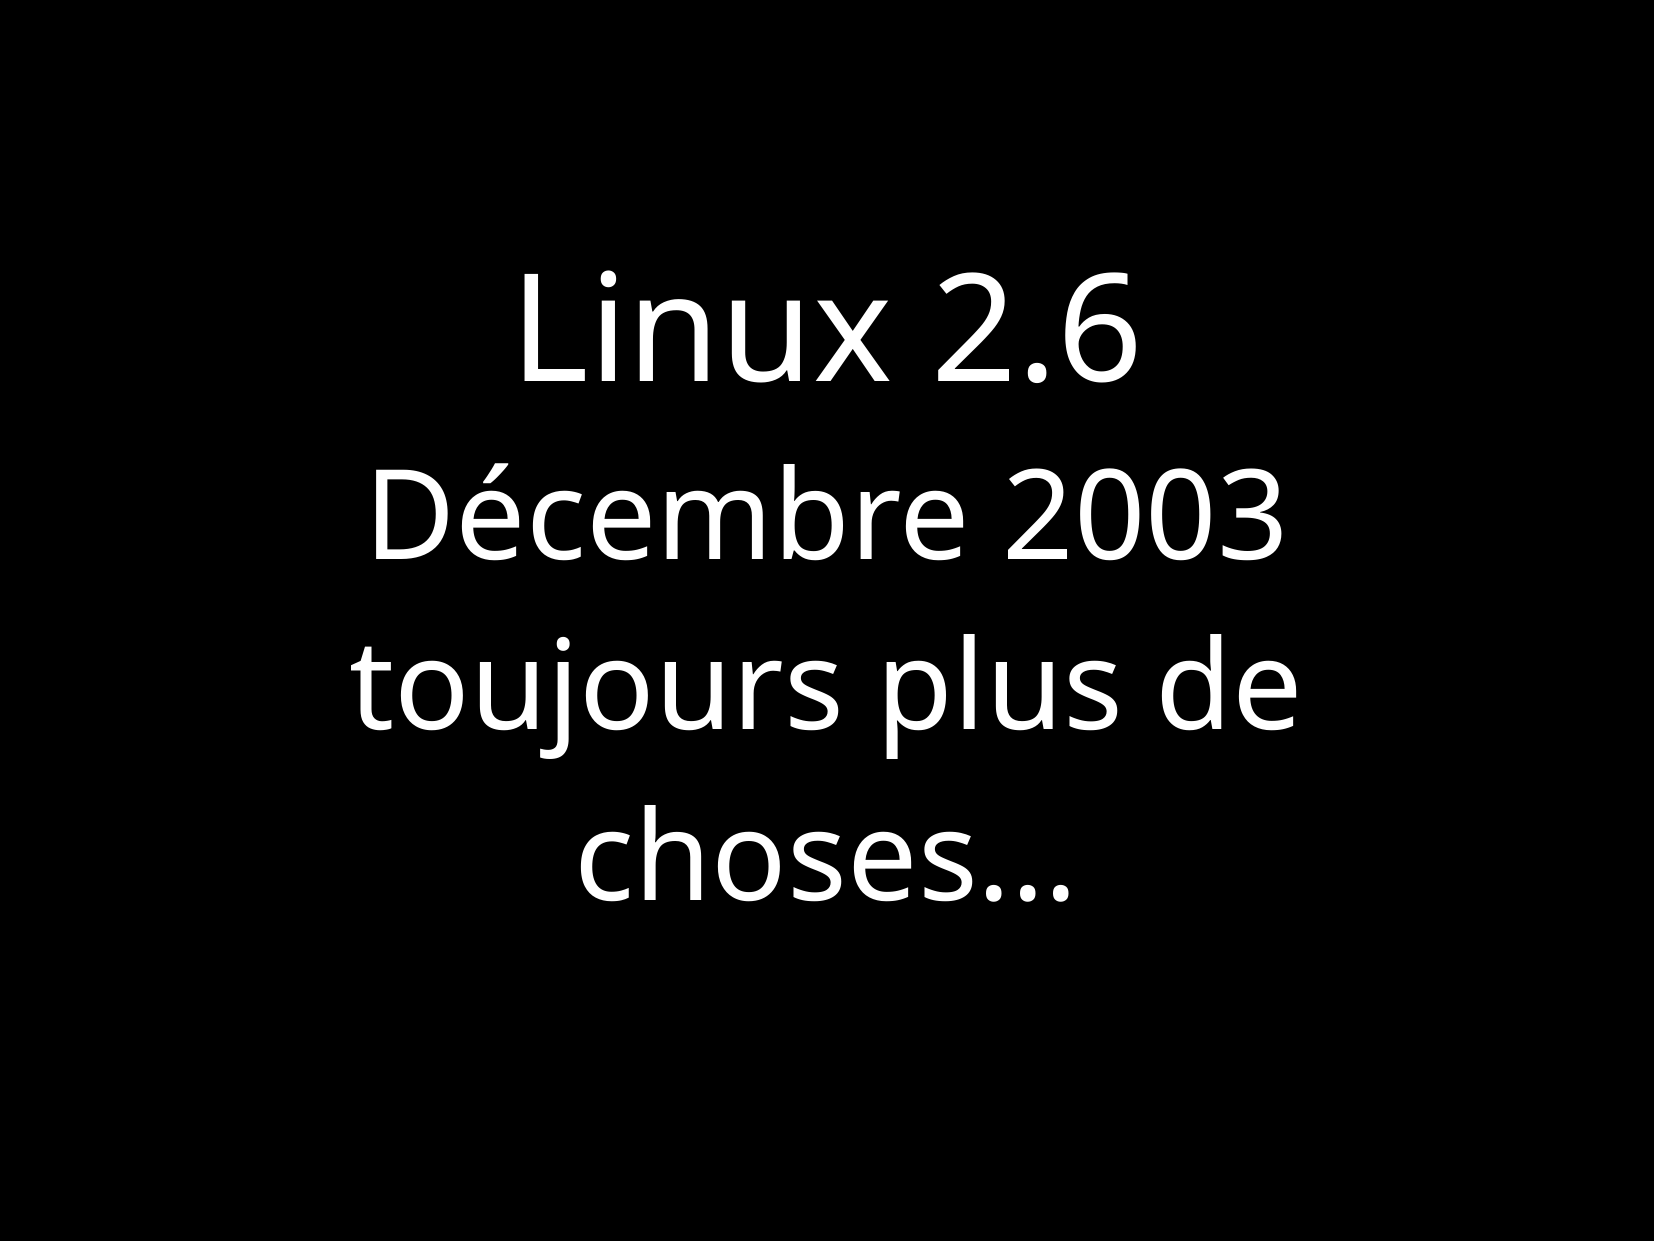

# Linux 2.6
Décembre 2003
toujours plus de choses...